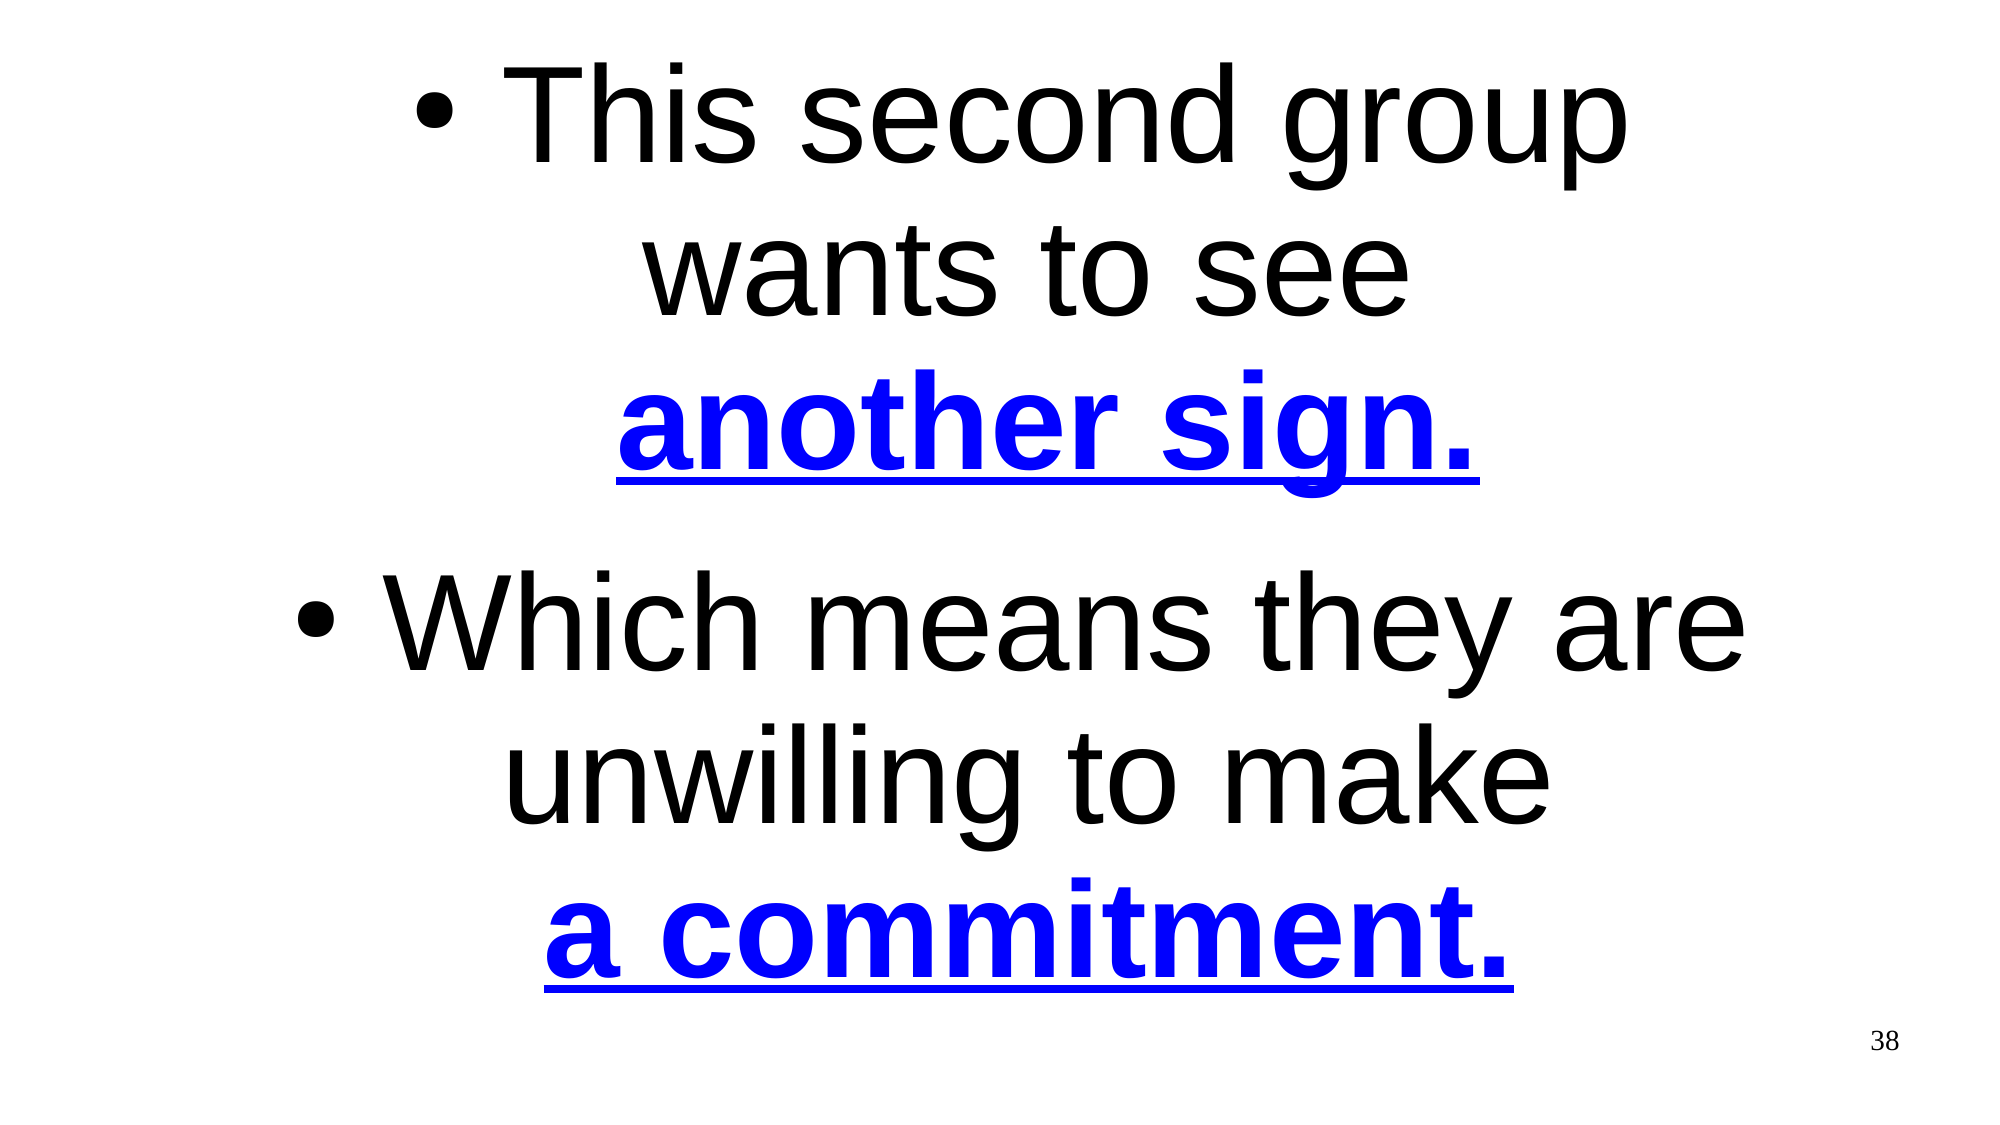

# This second group wants to see another sign.
 Which means they are
unwilling to make
a commitment.
38